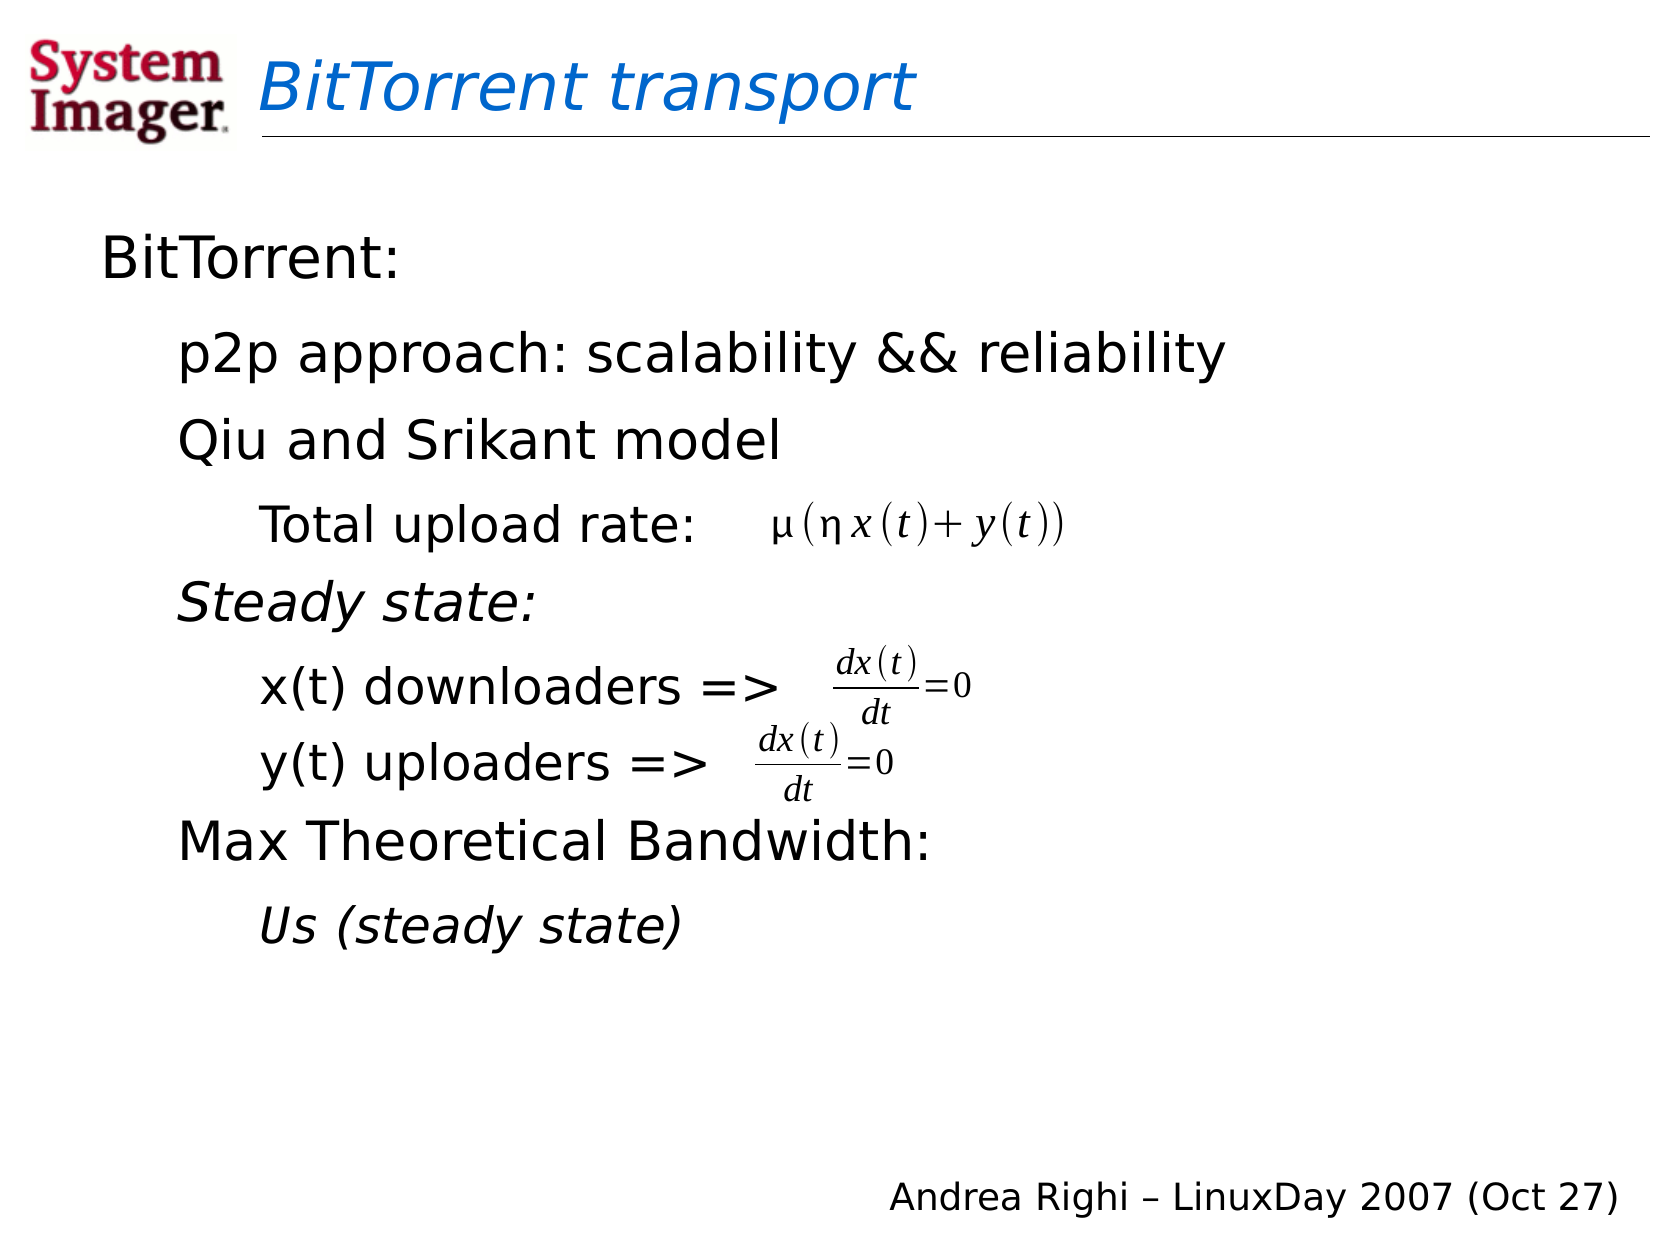

# BitTorrent transport
BitTorrent:
p2p approach: scalability && reliability
Qiu and Srikant model
Total upload rate:
Steady state:
x(t) downloaders =>
y(t) uploaders =>
Max Theoretical Bandwidth:
Us (steady state)